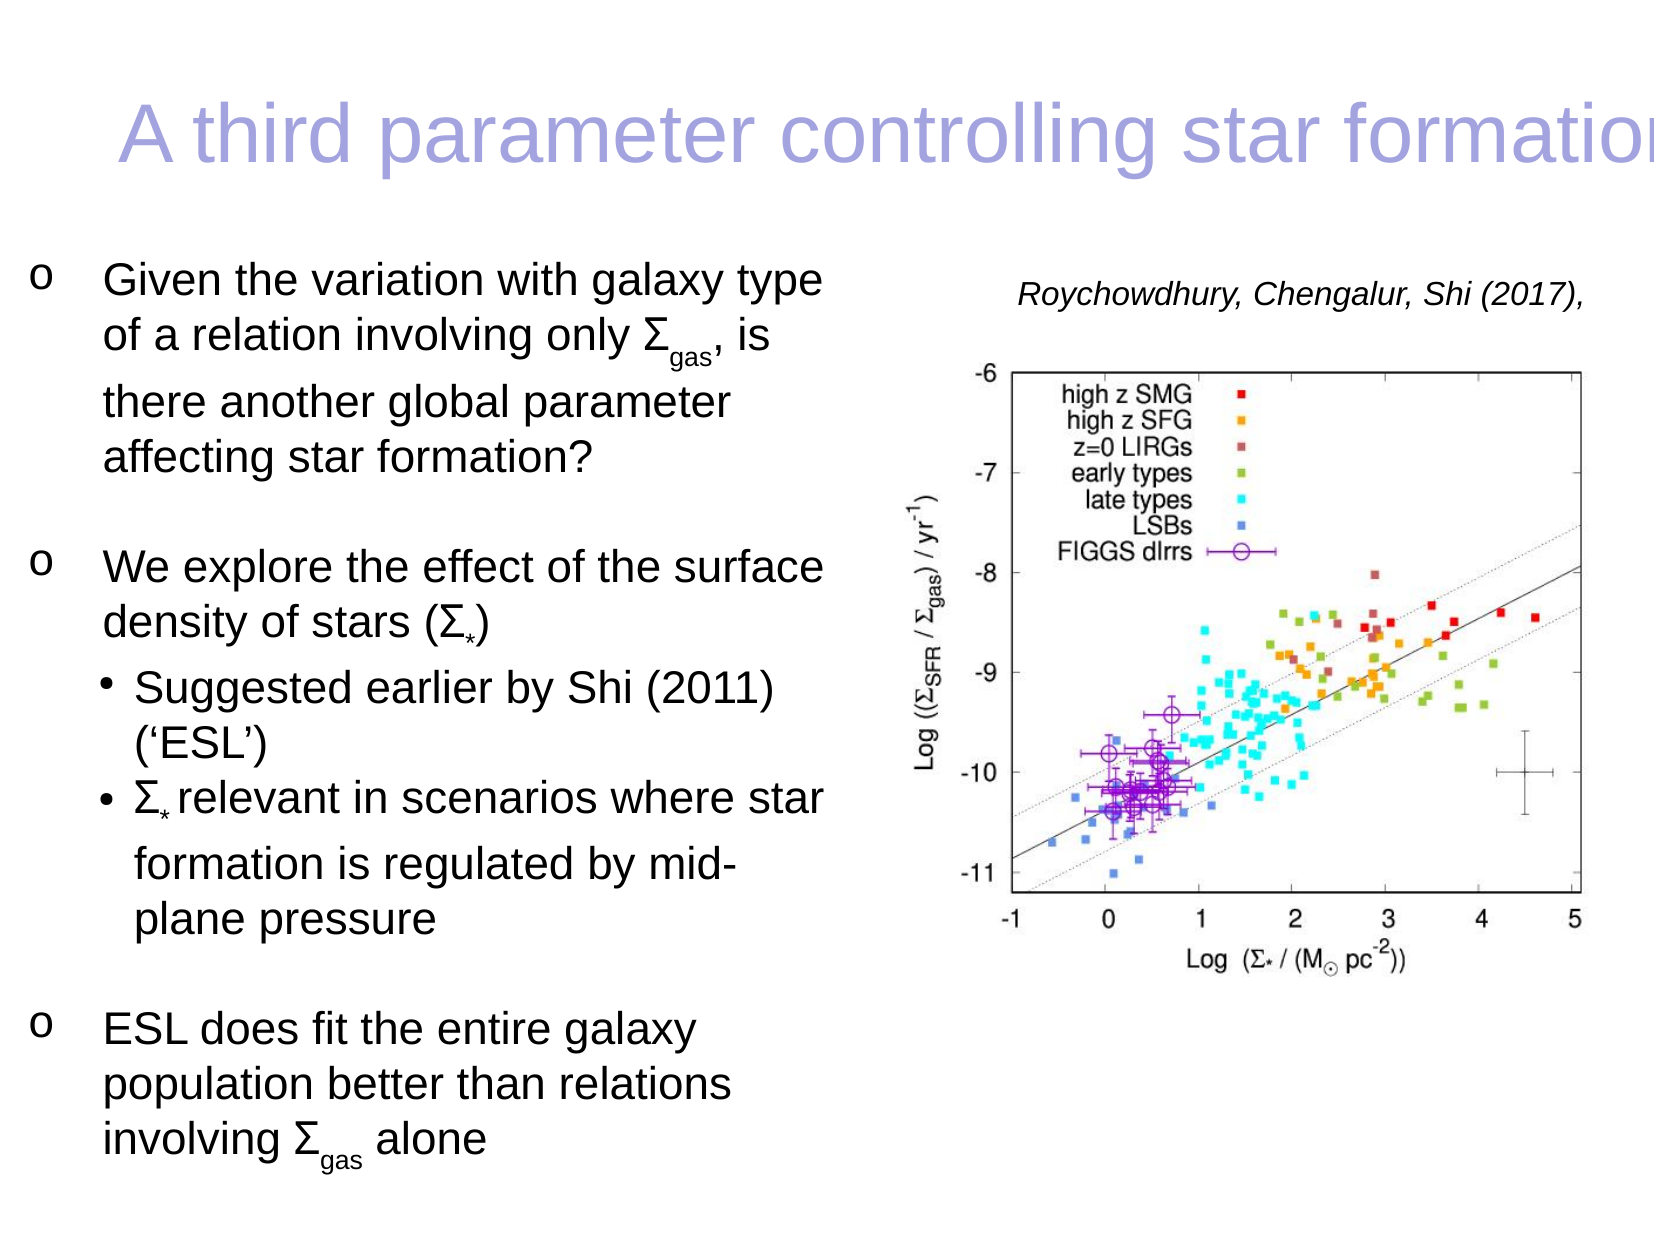

A third parameter controlling star formation?
Given the variation with galaxy type of a relation involving only Σgas, is there another global parameter affecting star formation?
We explore the effect of the surface density of stars (Σ*)
Suggested earlier by Shi (2011) (‘ESL’)
Σ* relevant in scenarios where star formation is regulated by mid-plane pressure
ESL does fit the entire galaxy population better than relations involving Σgas alone
Roychowdhury, Chengalur, Shi (2017),
An introduction to
dwarf galaxies
NCRA, Pune, 25th June 2013